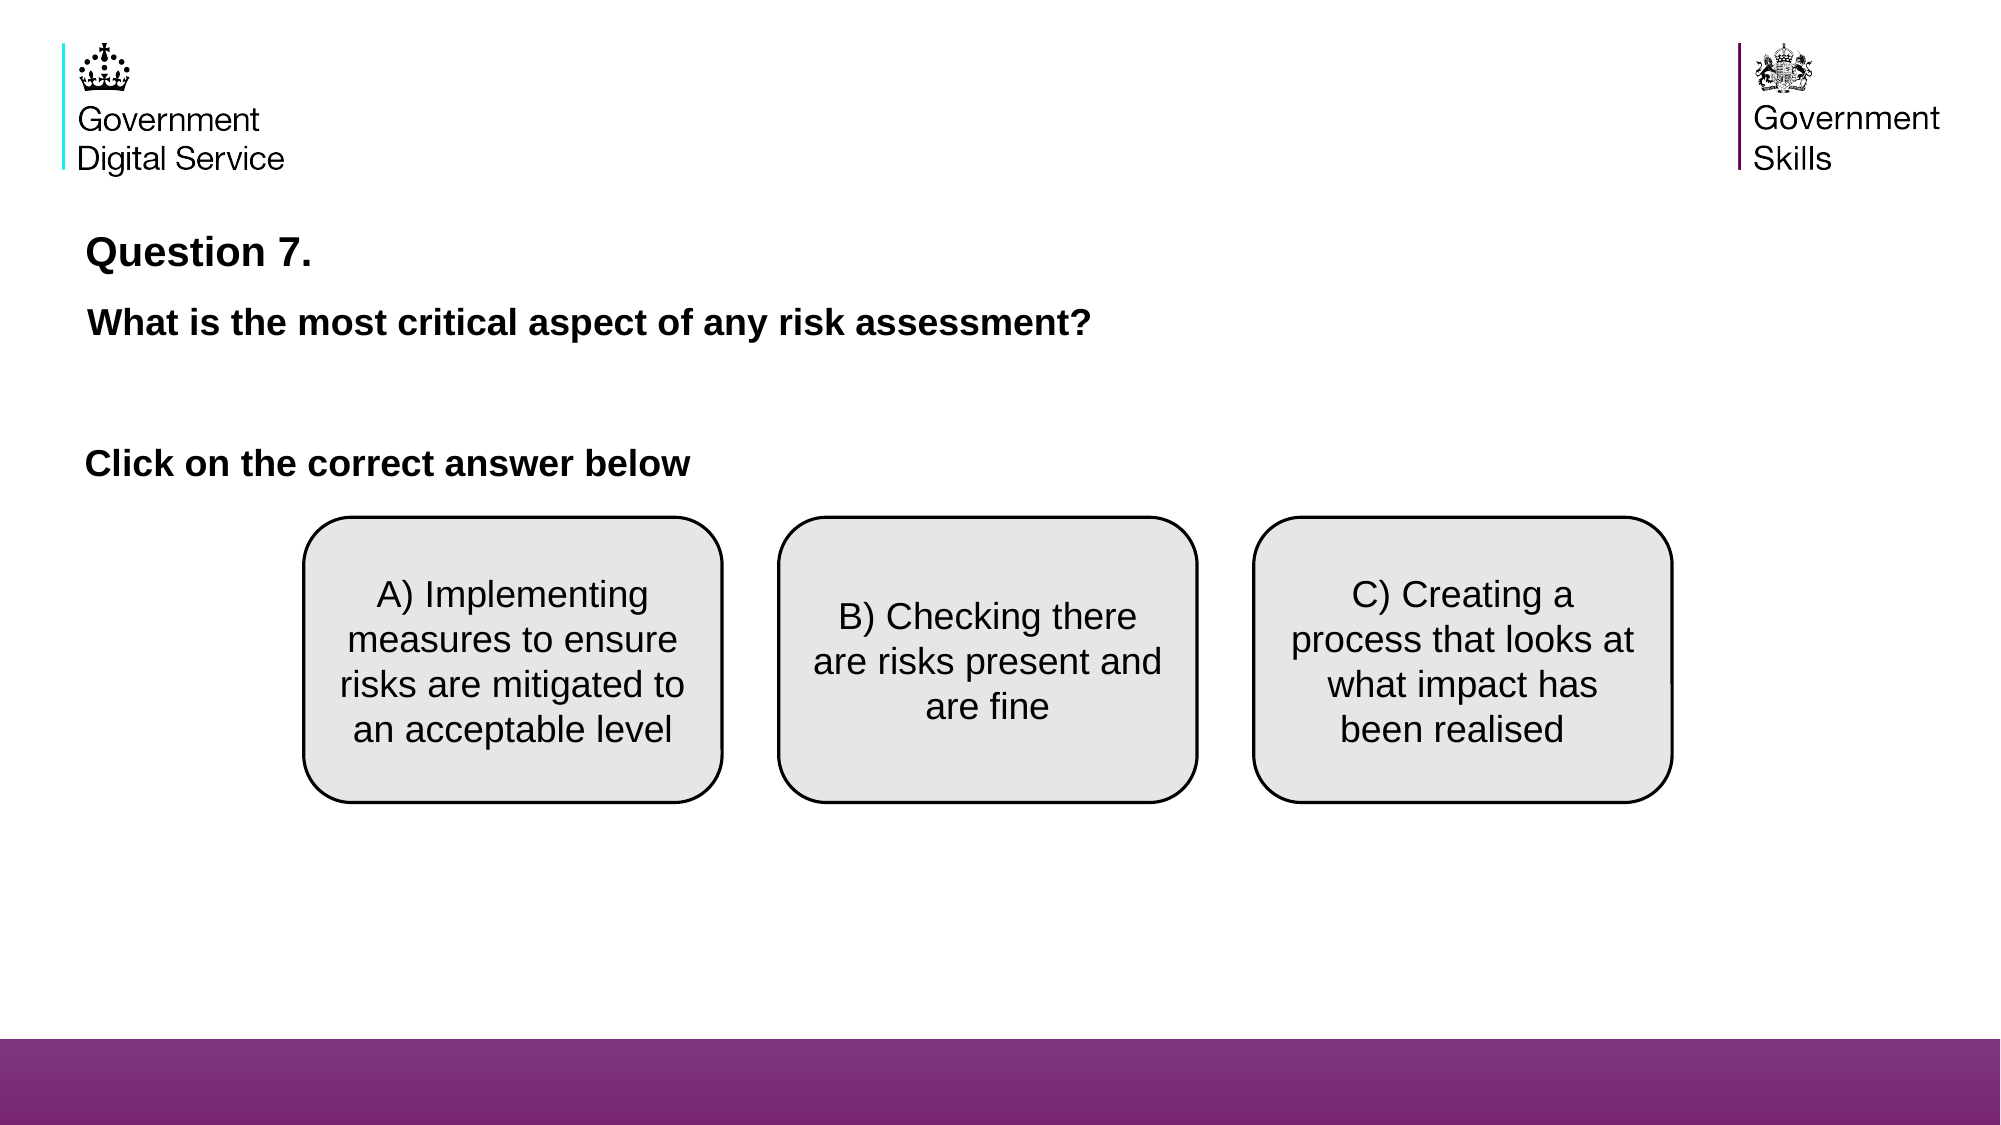

# Question 7.
What is the most critical aspect of any risk assessment?
Click on the correct answer below
A) Implementing measures to ensure risks are mitigated to an acceptable level
B) Checking there are risks present and are fine
C) Creating a process that looks at what impact has been realised